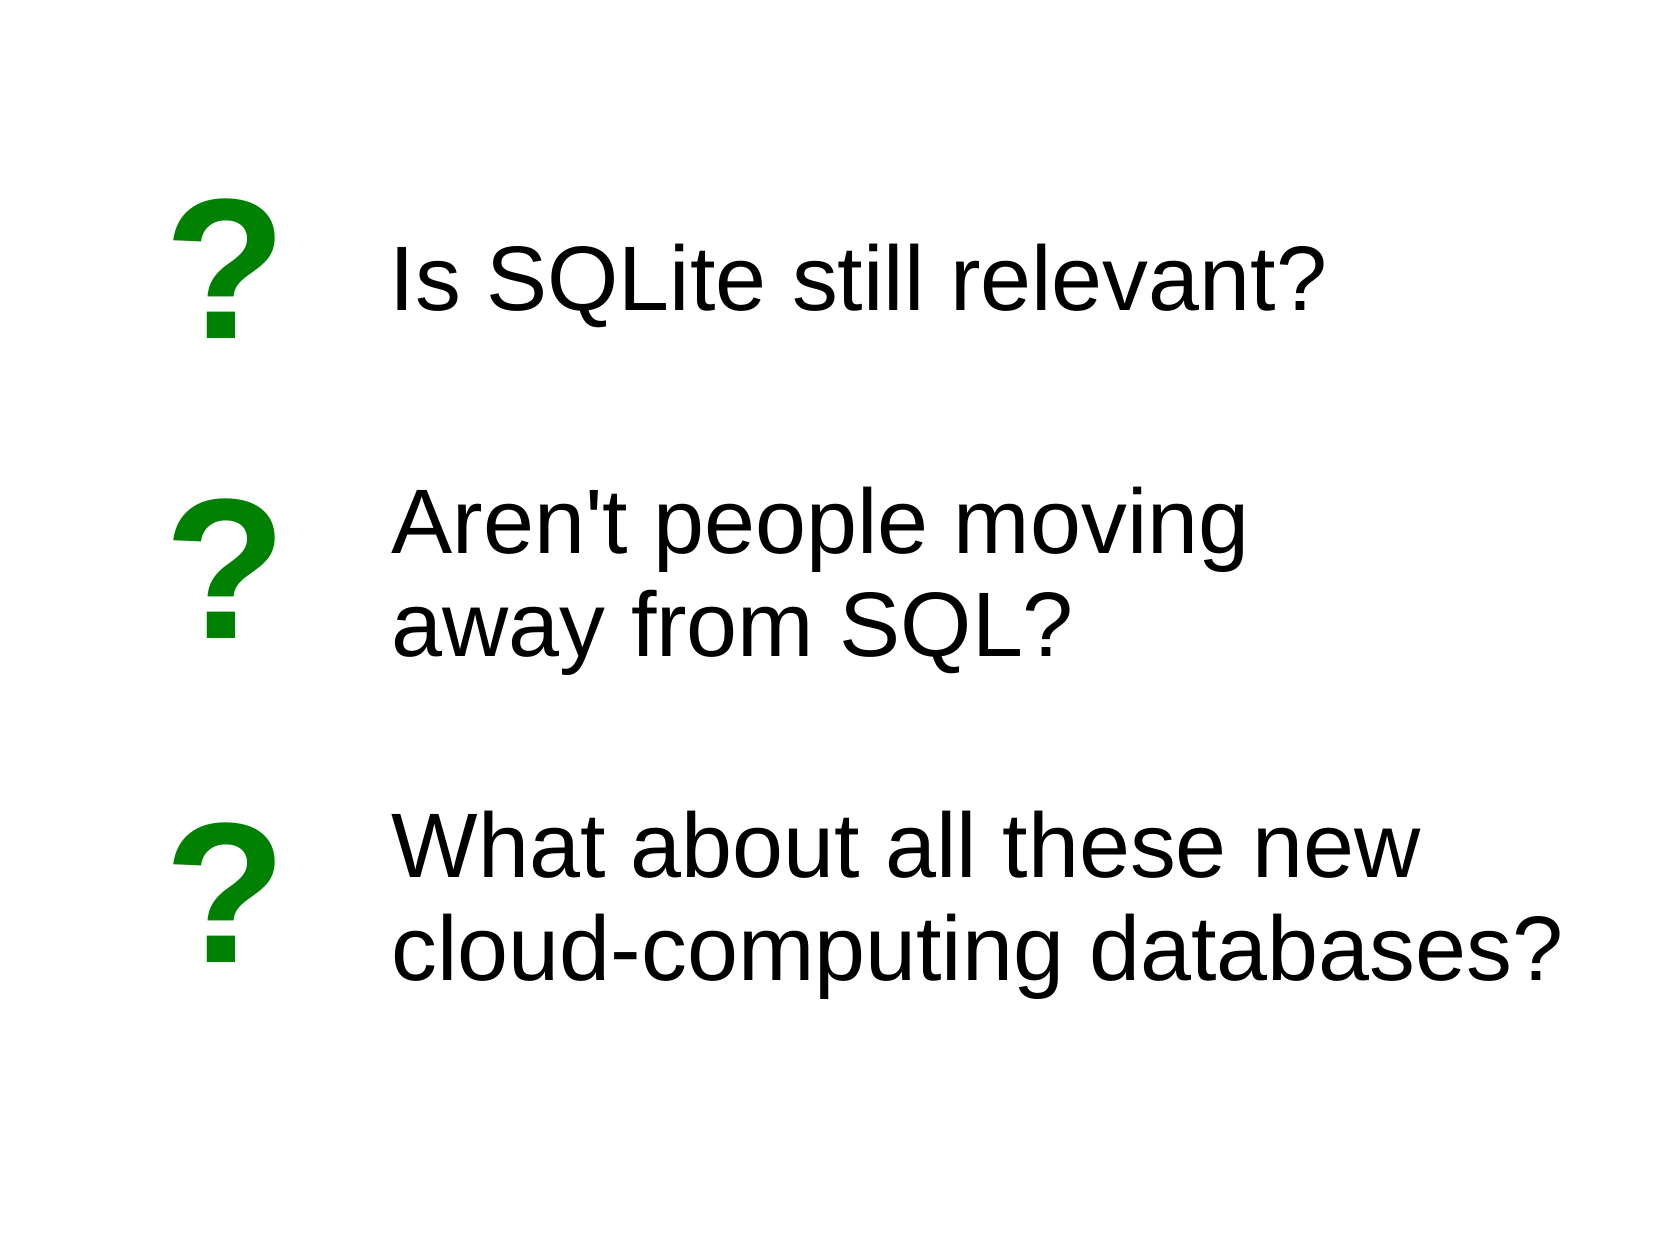

?
Is SQLite still relevant?
?
Aren't people moving
away from SQL?
?
What about all these new
cloud-computing databases?